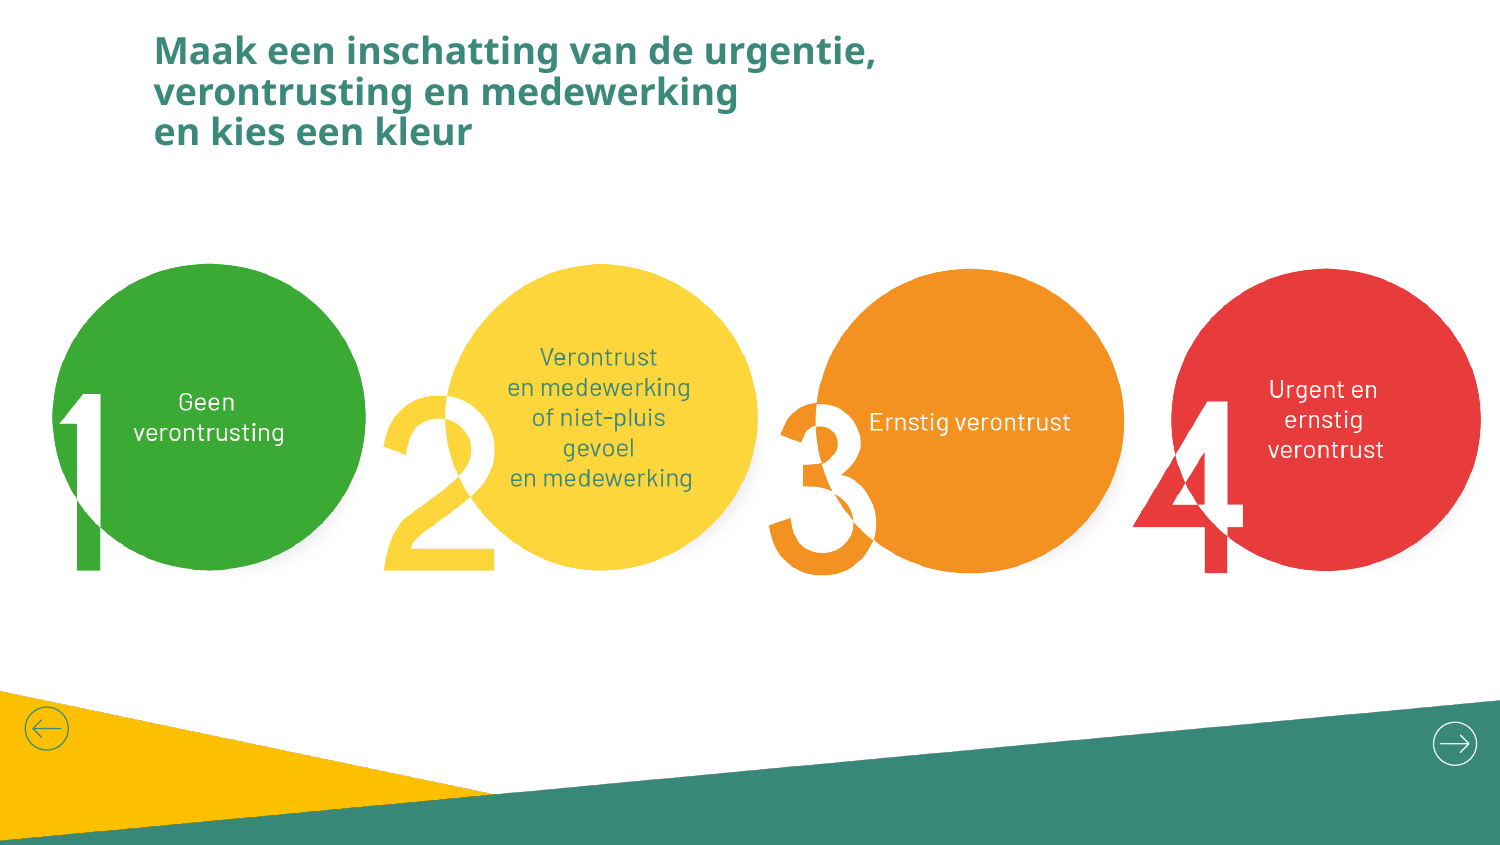

# Maak een inschatting van de urgentie, verontrusting en medewerking en kies een kleur